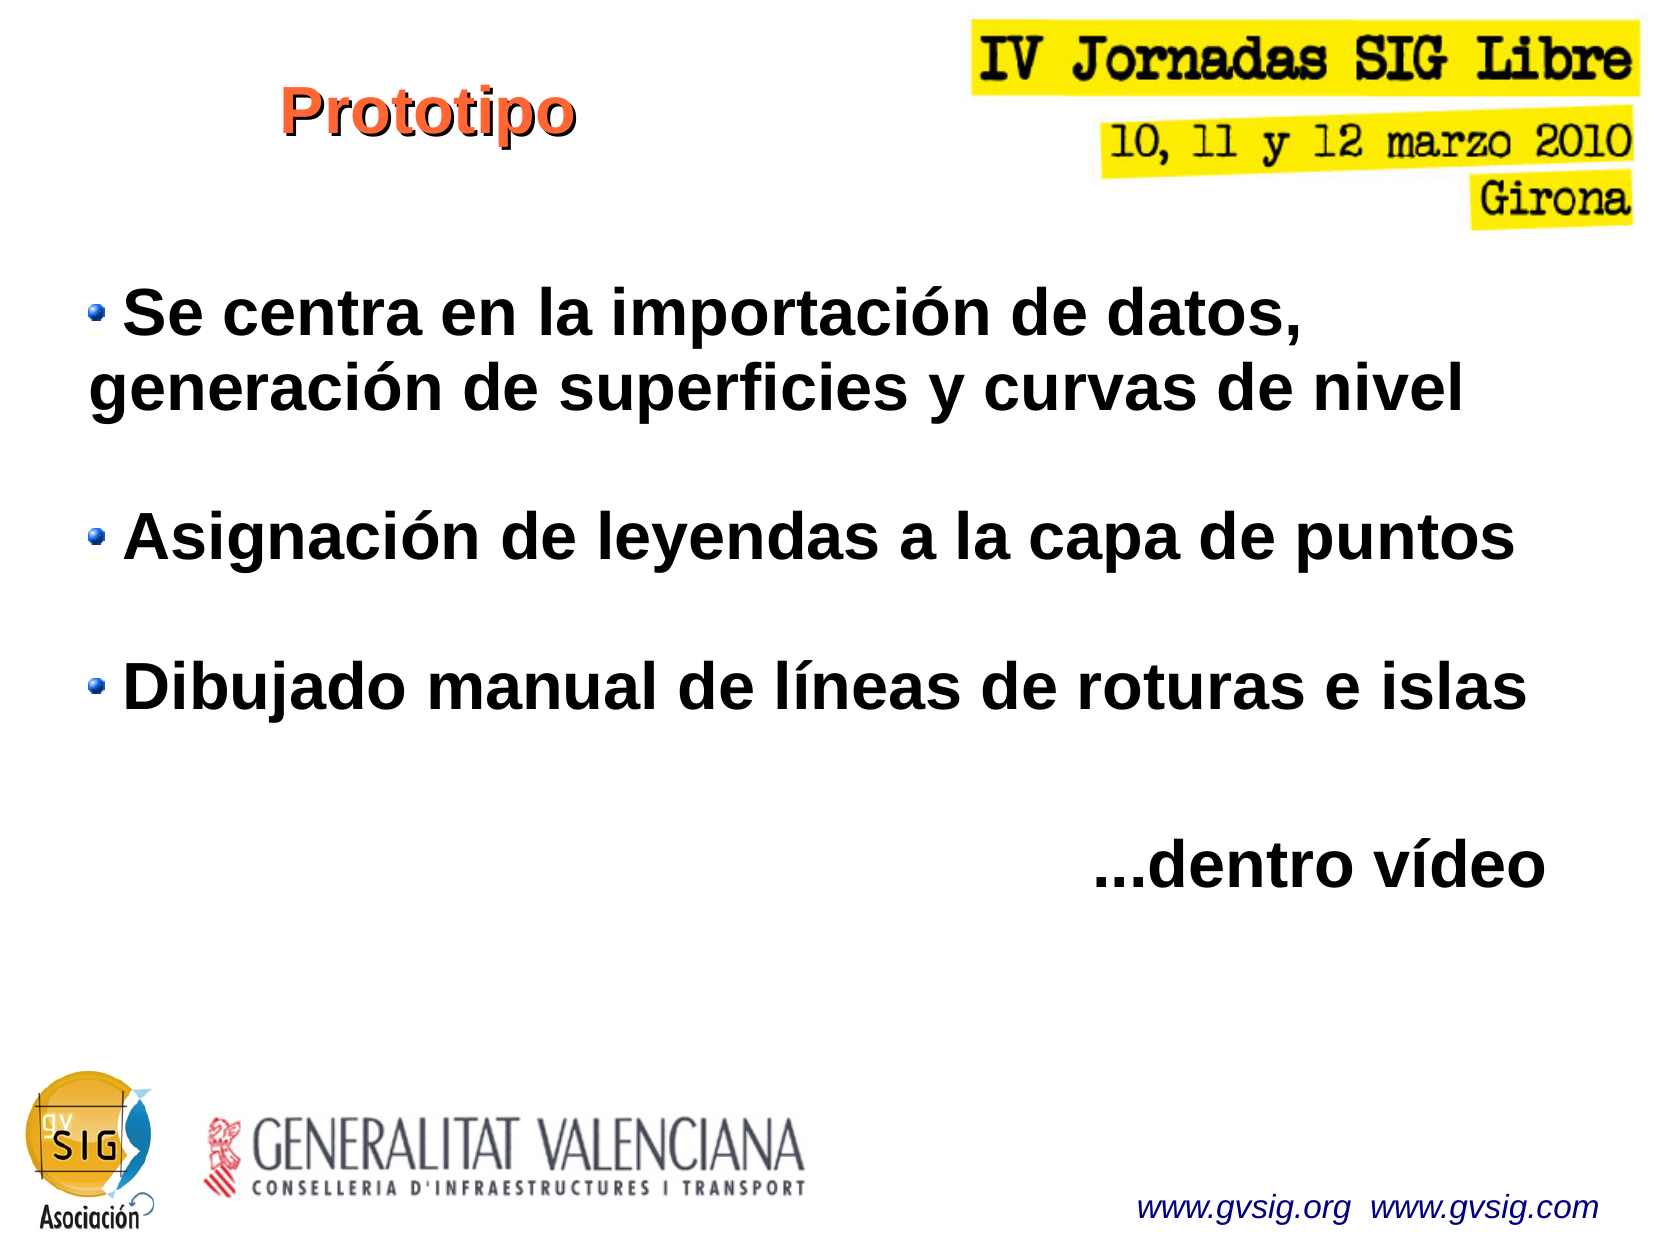

Prototipo
# Se centra en la importación de datos, generación de superficies y curvas de nivel
 Asignación de leyendas a la capa de puntos
 Dibujado manual de líneas de roturas e islas
...dentro vídeo